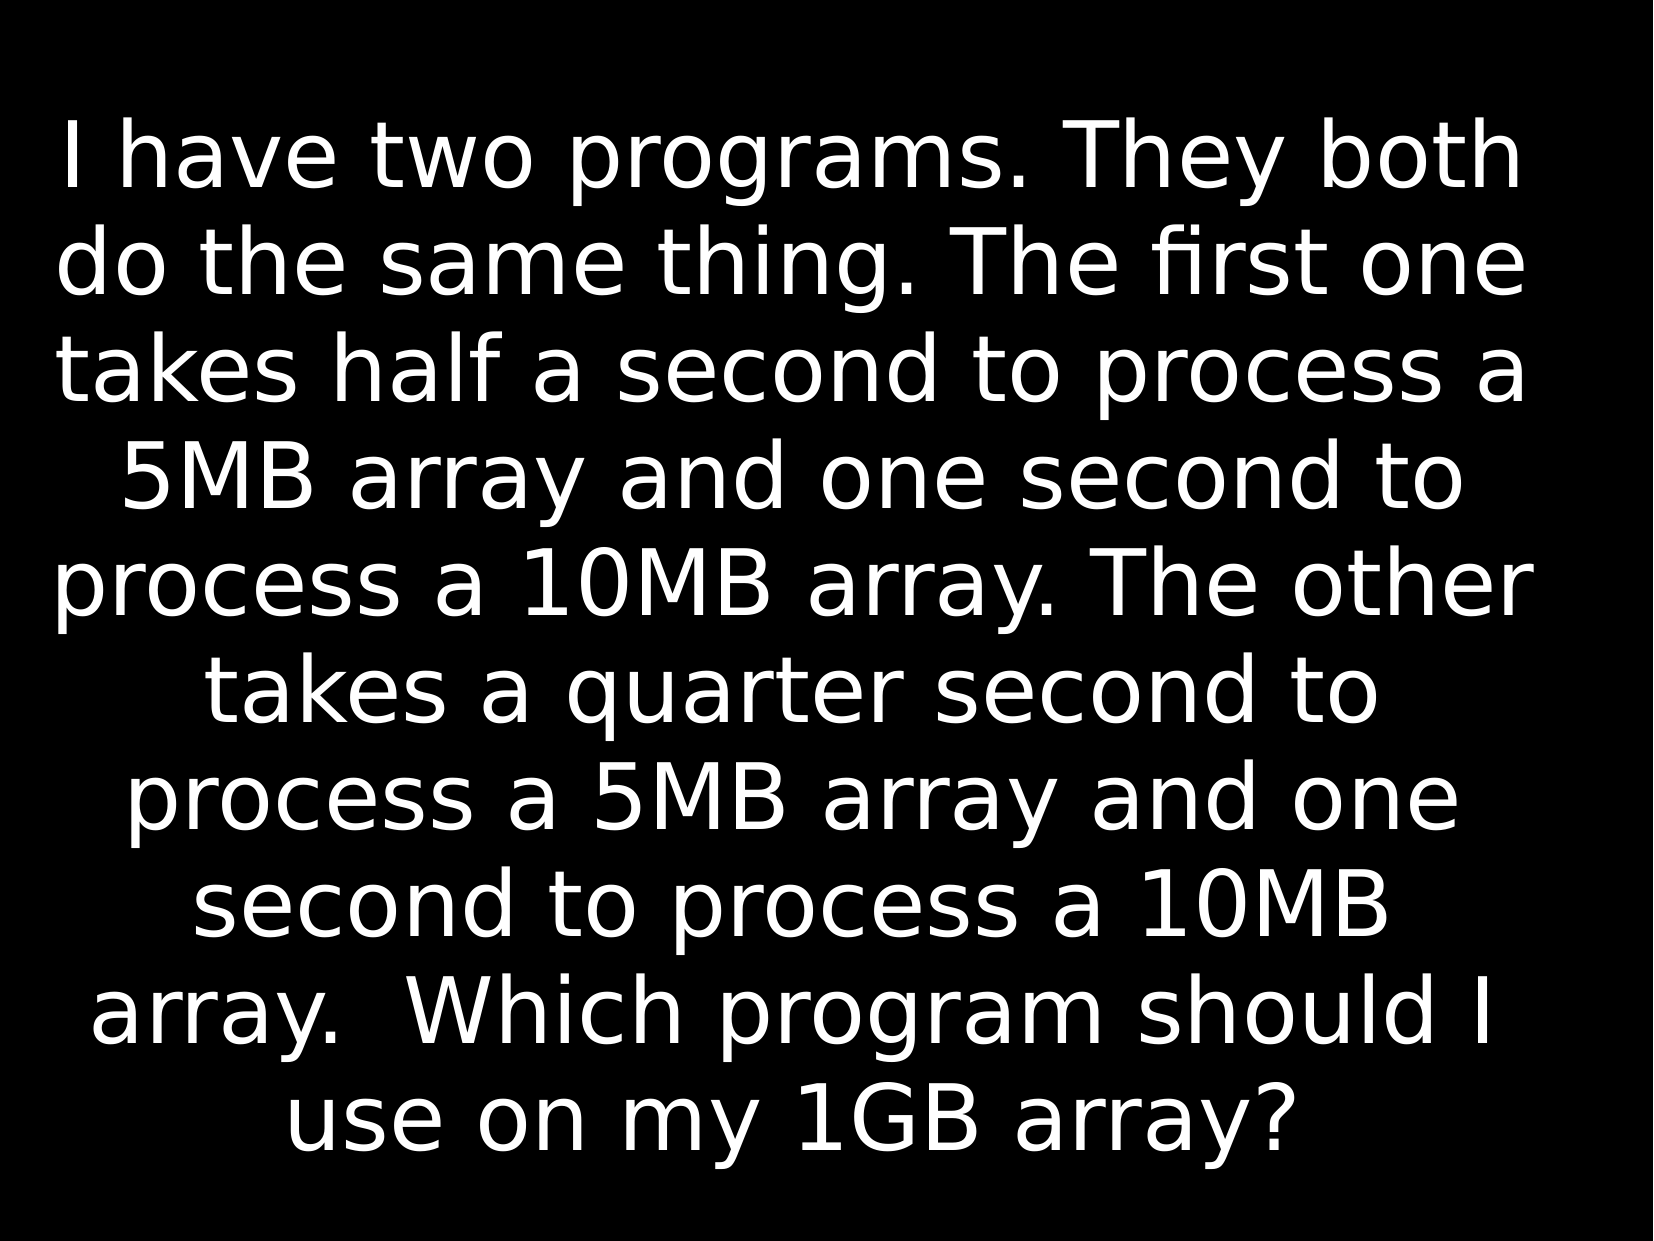

# I have two programs. They both do the same thing. The first one takes half a second to process a 5MB array and one second to process a 10MB array. The other takes a quarter second to process a 5MB array and one second to process a 10MB array. Which program should I use on my 1GB array?